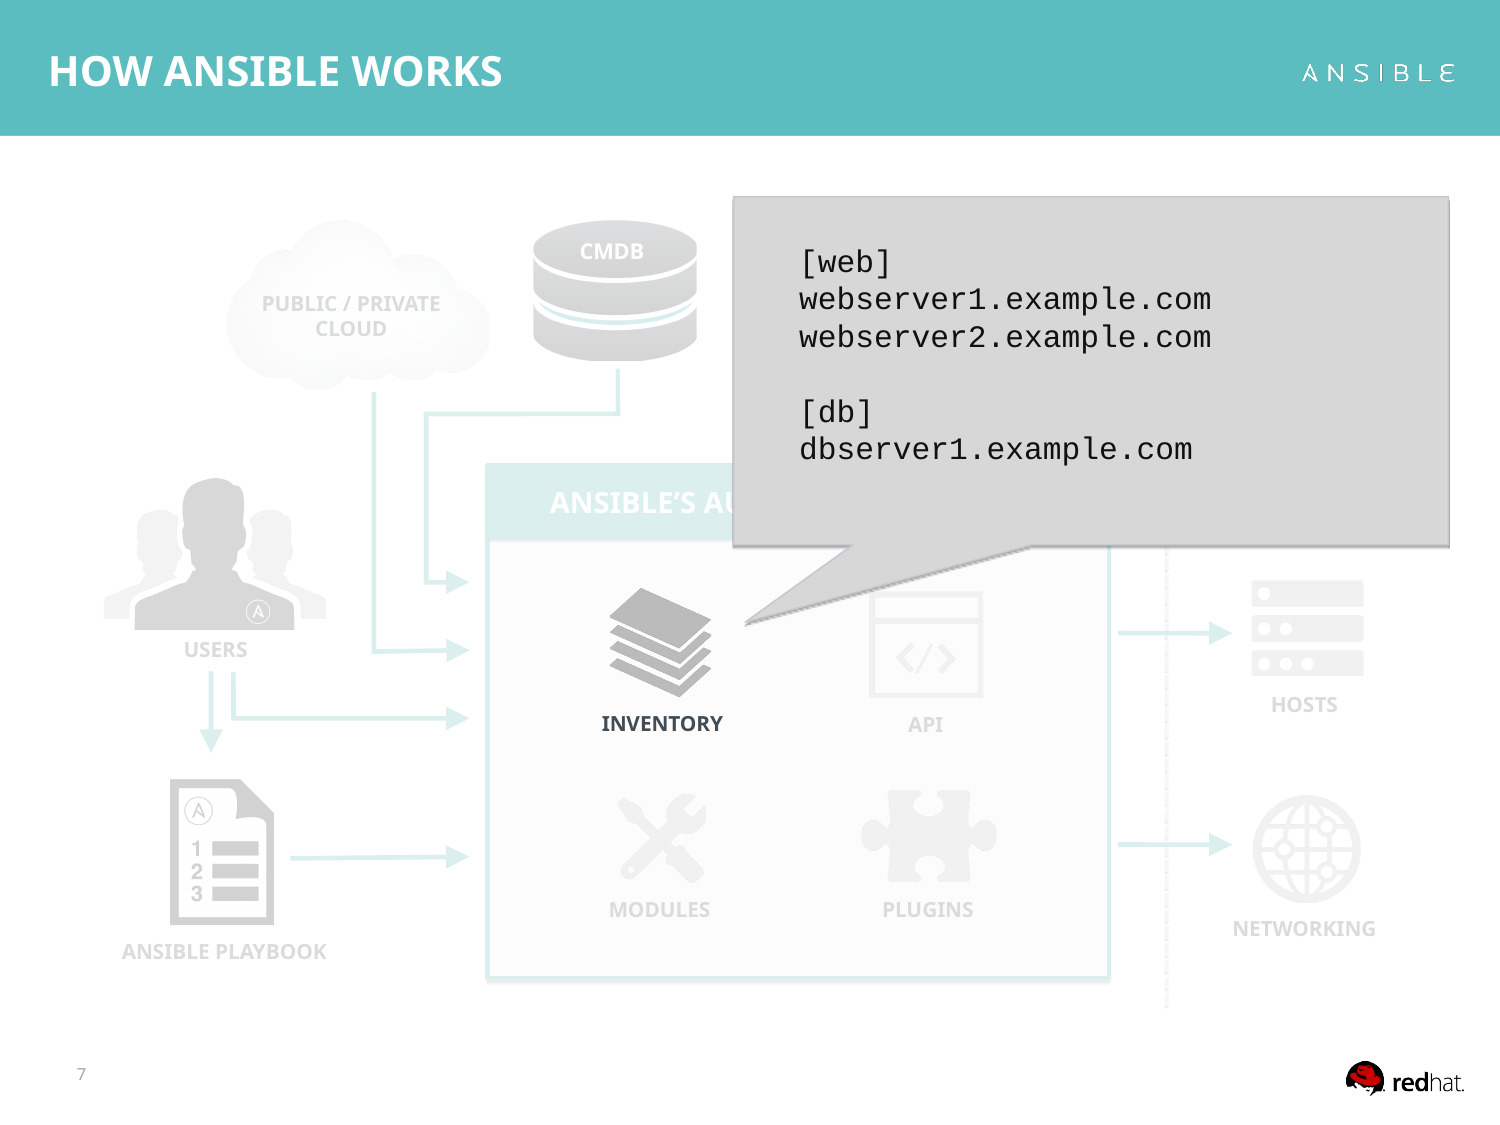

# HOW ANSIBLE WORKS
PUBLIC / PRIVATE
CLOUD
CMDB
ANSIBLE’S AUTOMATION ENGINE
USERS
HOSTS
API
ANSIBLE PLAYBOOK
MODULES
PLUGINS
NETWORKING
[web]
webserver1.example.com
webserver2.example.com
[db]
dbserver1.example.com
INVENTORY